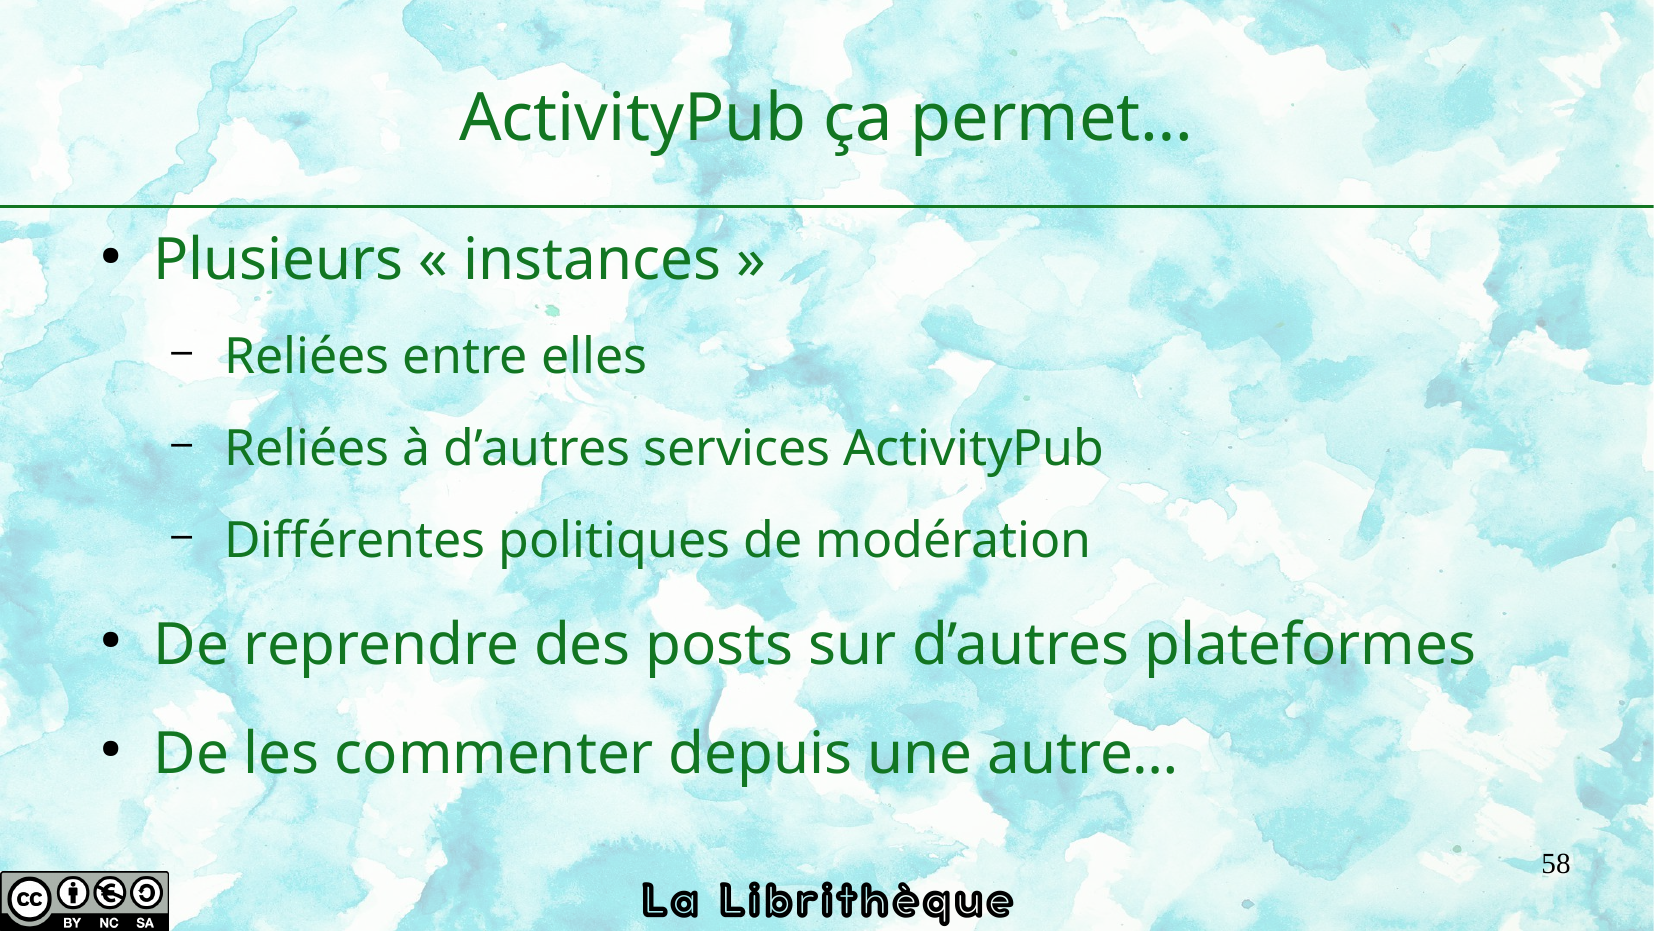

# ActivityPub ça permet…
Plusieurs « instances »
Reliées entre elles
Reliées à d’autres services ActivityPub
Différentes politiques de modération
De reprendre des posts sur d’autres plateformes
De les commenter depuis une autre…
58